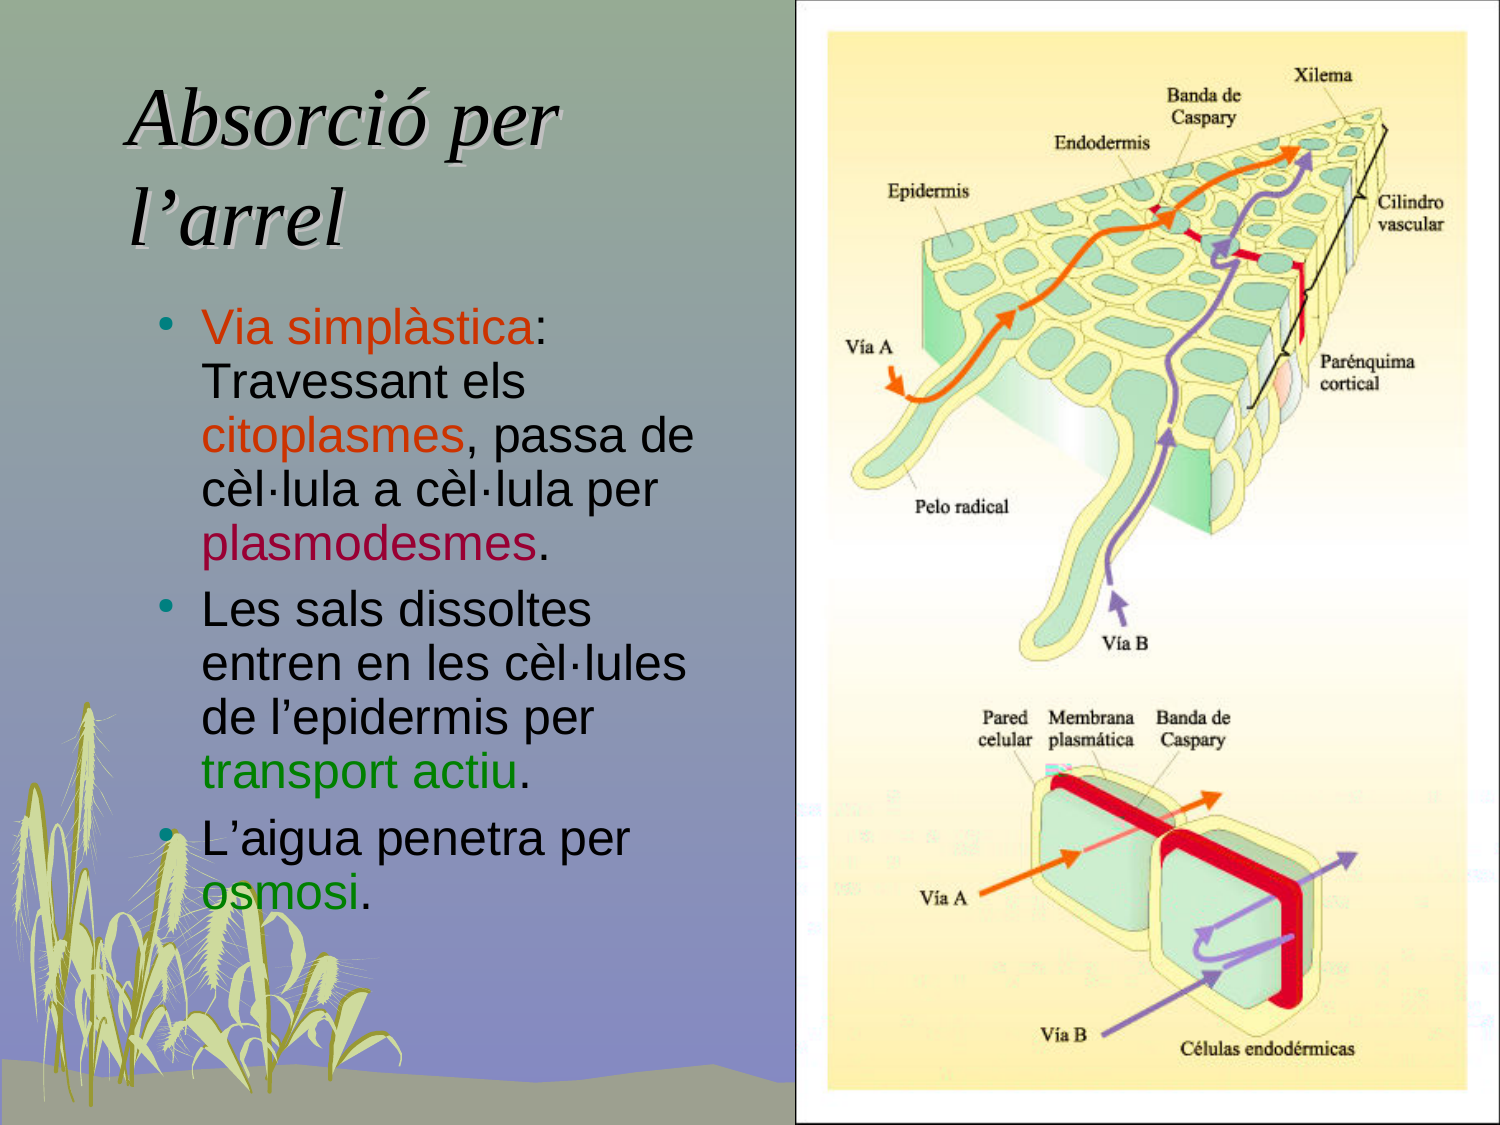

# Absorció per l’arrel
Via simplàstica: Travessant els citoplasmes, passa de cèl·lula a cèl·lula per plasmodesmes.
Les sals dissoltes entren en les cèl·lules de l’epidermis per transport actiu.
L’aigua penetra per osmosi.